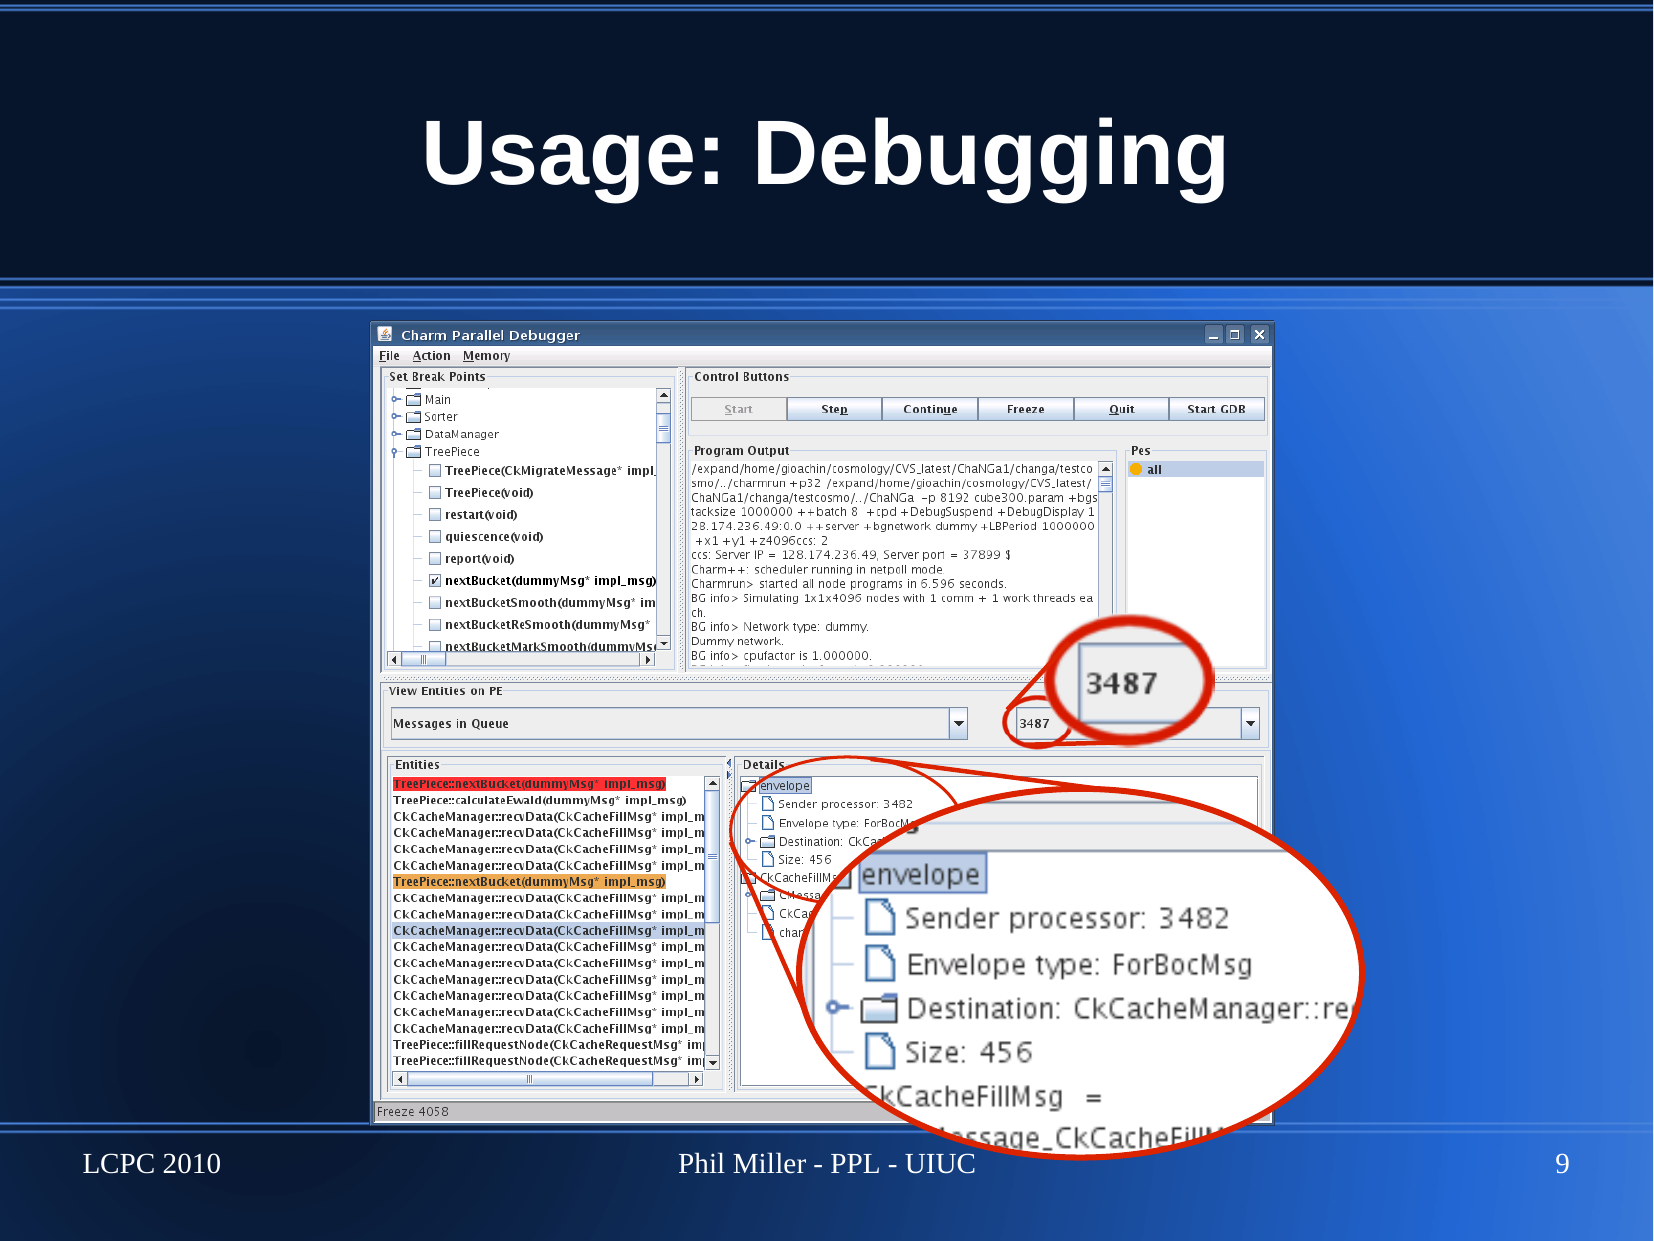

# Usage: Debugging
LCPC 2010
Phil Miller - PPL - UIUC
9